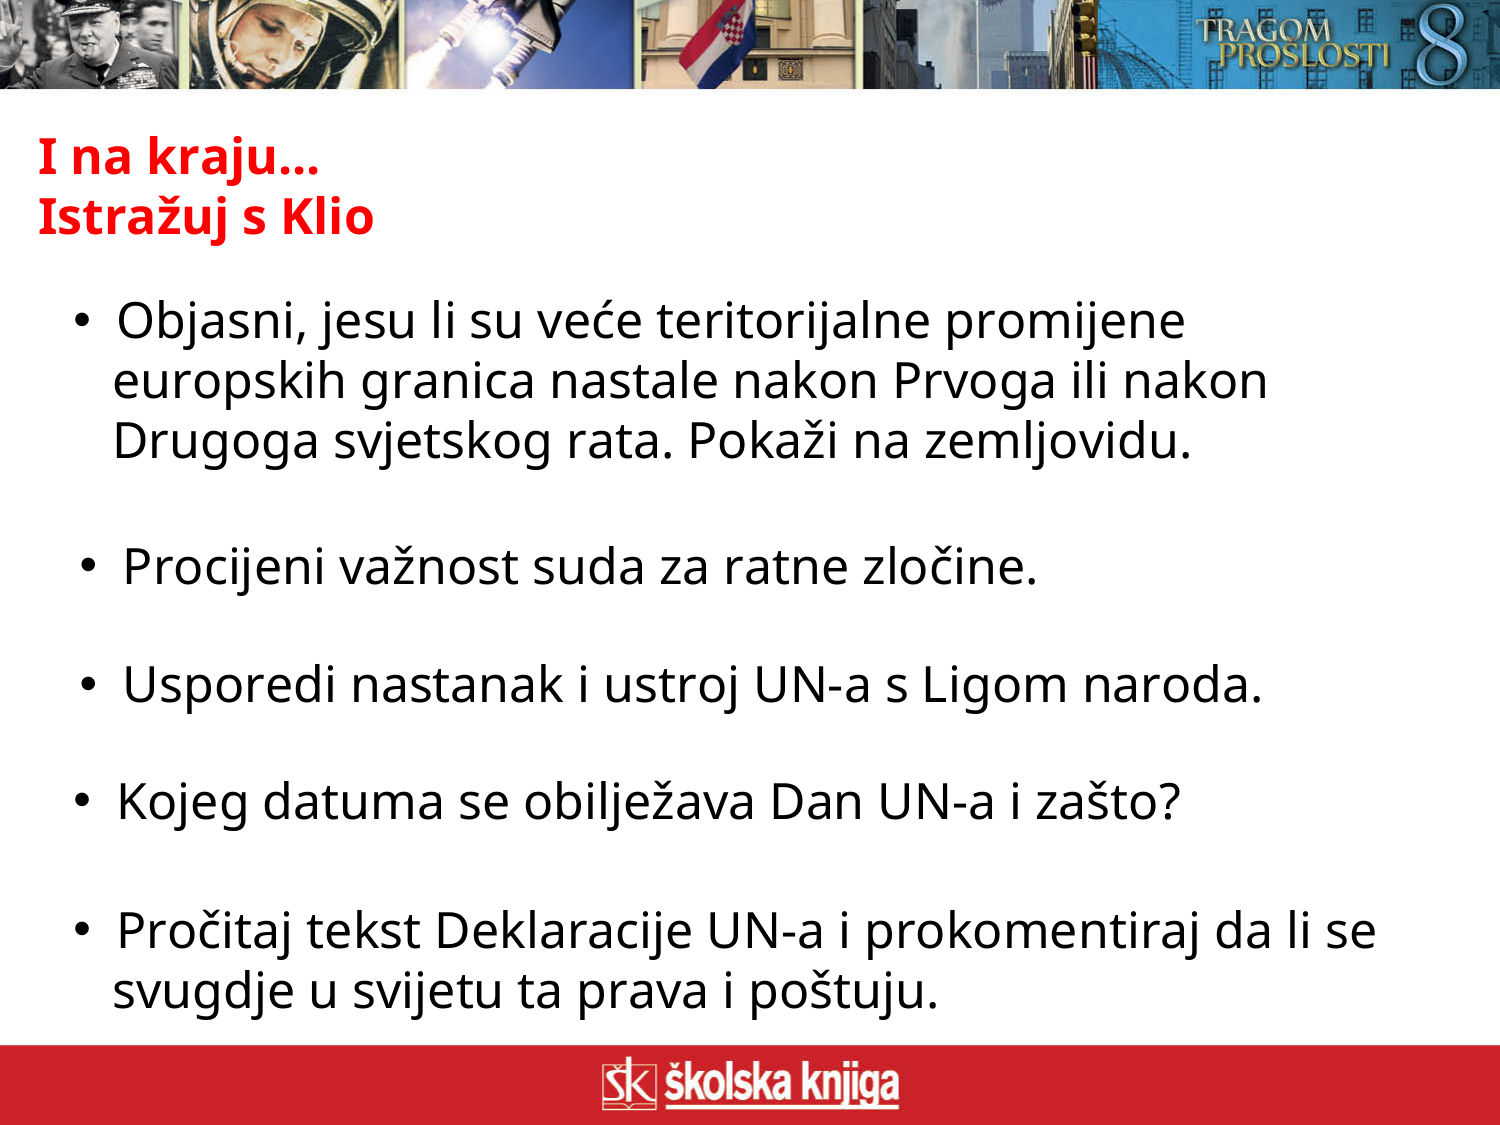

I na kraju...
Istražuj s Klio
 Objasni, jesu li su veće teritorijalne promijene
 europskih granica nastale nakon Prvoga ili nakon
 Drugoga svjetskog rata. Pokaži na zemljovidu.
 Procijeni važnost suda za ratne zločine.
 Usporedi nastanak i ustroj UN-a s Ligom naroda.
 Kojeg datuma se obilježava Dan UN-a i zašto?
 Pročitaj tekst Deklaracije UN-a i prokomentiraj da li se
 svugdje u svijetu ta prava i poštuju.